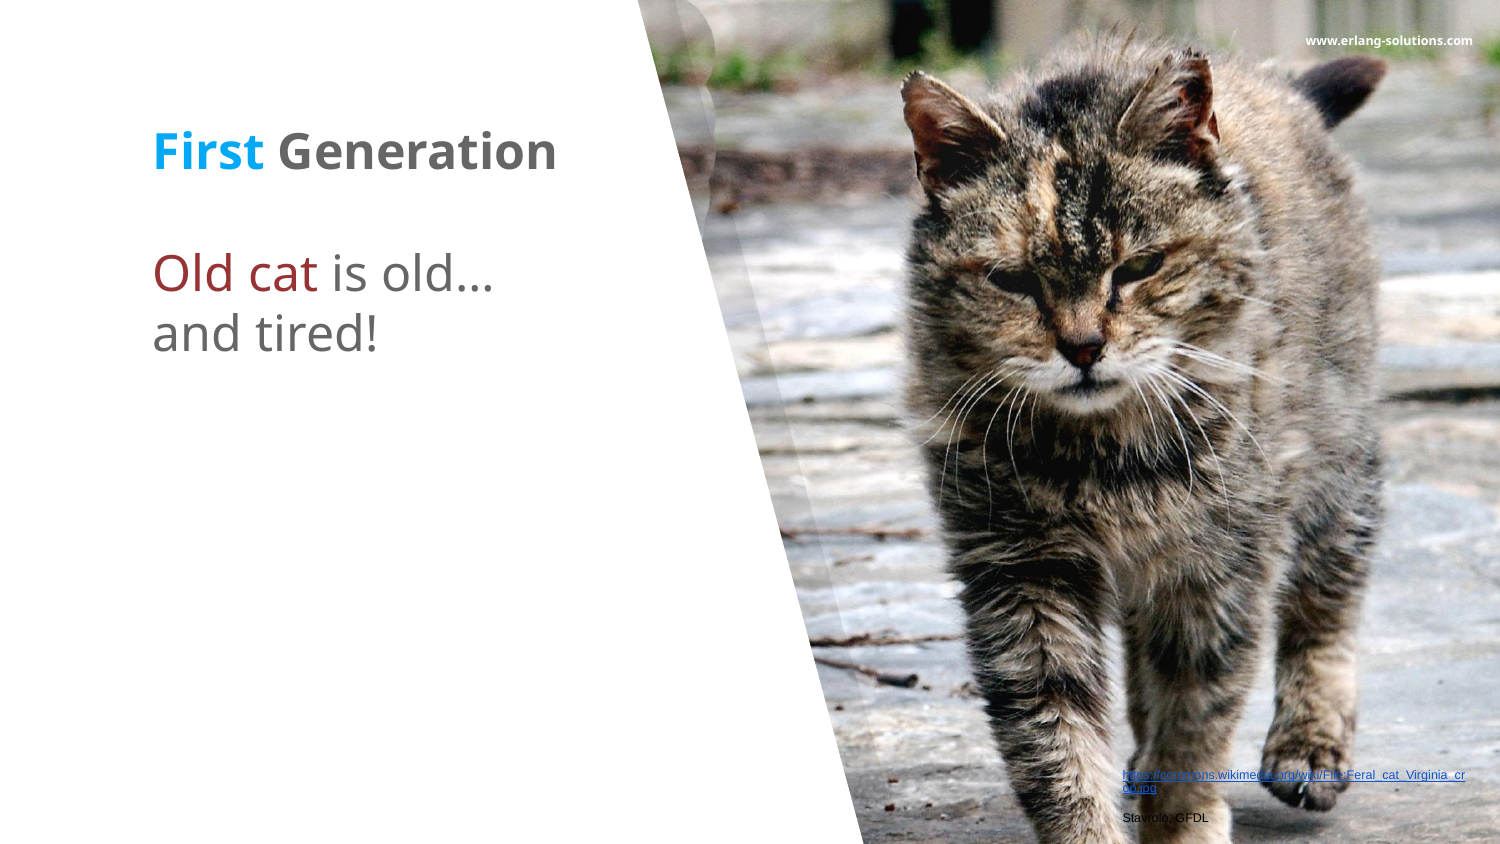

First Generation
# Old cat is old… and tired!
https://commons.wikimedia.org/wiki/File:Feral_cat_Virginia_crop.jpg
Stavrolo, GFDL